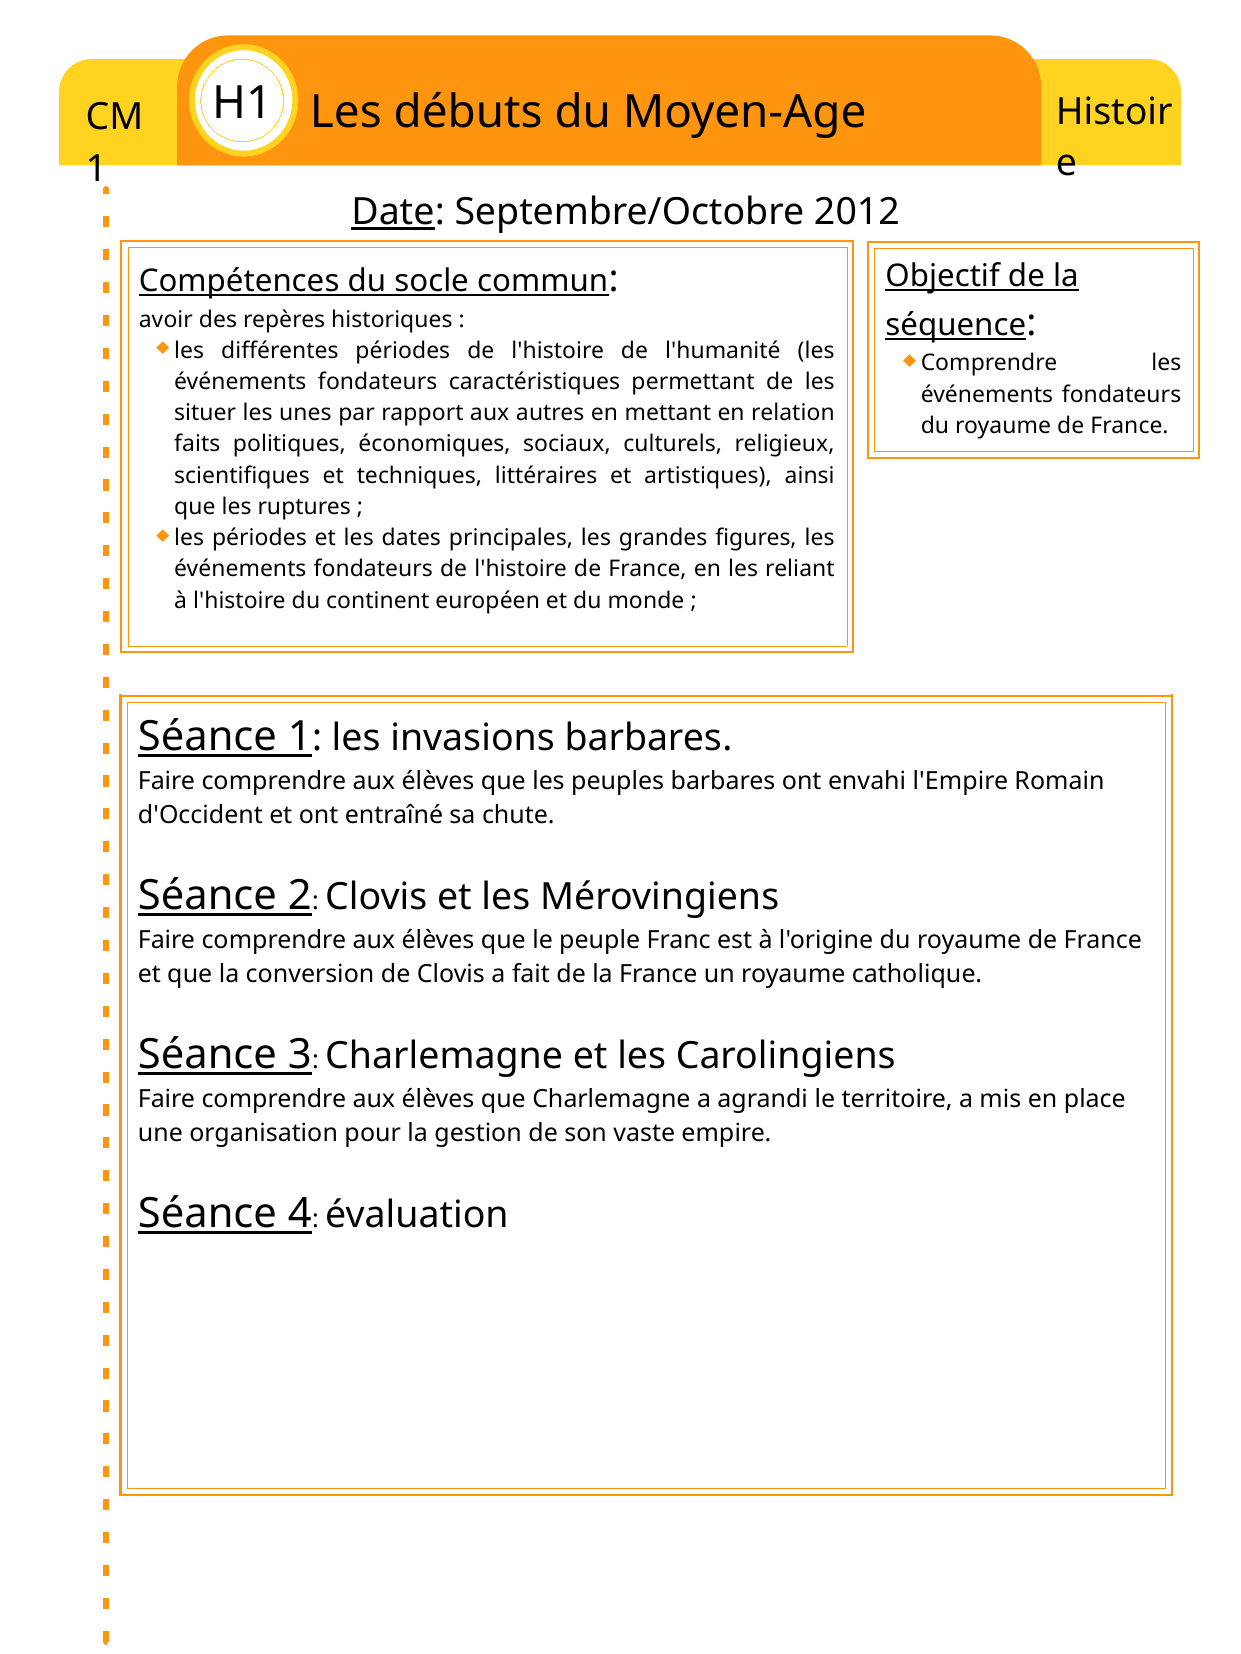

H1
Les débuts du Moyen-Age
Histoire
CM1
Date: Septembre/Octobre 2012
| Compétences du socle commun: avoir des repères historiques : les différentes périodes de l'histoire de l'humanité (les événements fondateurs caractéristiques permettant de les situer les unes par rapport aux autres en mettant en relation faits politiques, économiques, sociaux, culturels, religieux, scientifiques et techniques, littéraires et artistiques), ainsi que les ruptures ; les périodes et les dates principales, les grandes figures, les événements fondateurs de l'histoire de France, en les reliant à l'histoire du continent européen et du monde ; |
| --- |
| Objectif de la séquence: Comprendre les événements fondateurs du royaume de France. |
| --- |
| Séance 1: les invasions barbares. Faire comprendre aux élèves que les peuples barbares ont envahi l'Empire Romain d'Occident et ont entraîné sa chute. Séance 2: Clovis et les Mérovingiens Faire comprendre aux élèves que le peuple Franc est à l'origine du royaume de France et que la conversion de Clovis a fait de la France un royaume catholique. Séance 3: Charlemagne et les Carolingiens Faire comprendre aux élèves que Charlemagne a agrandi le territoire, a mis en place une organisation pour la gestion de son vaste empire. Séance 4: évaluation |
| --- |